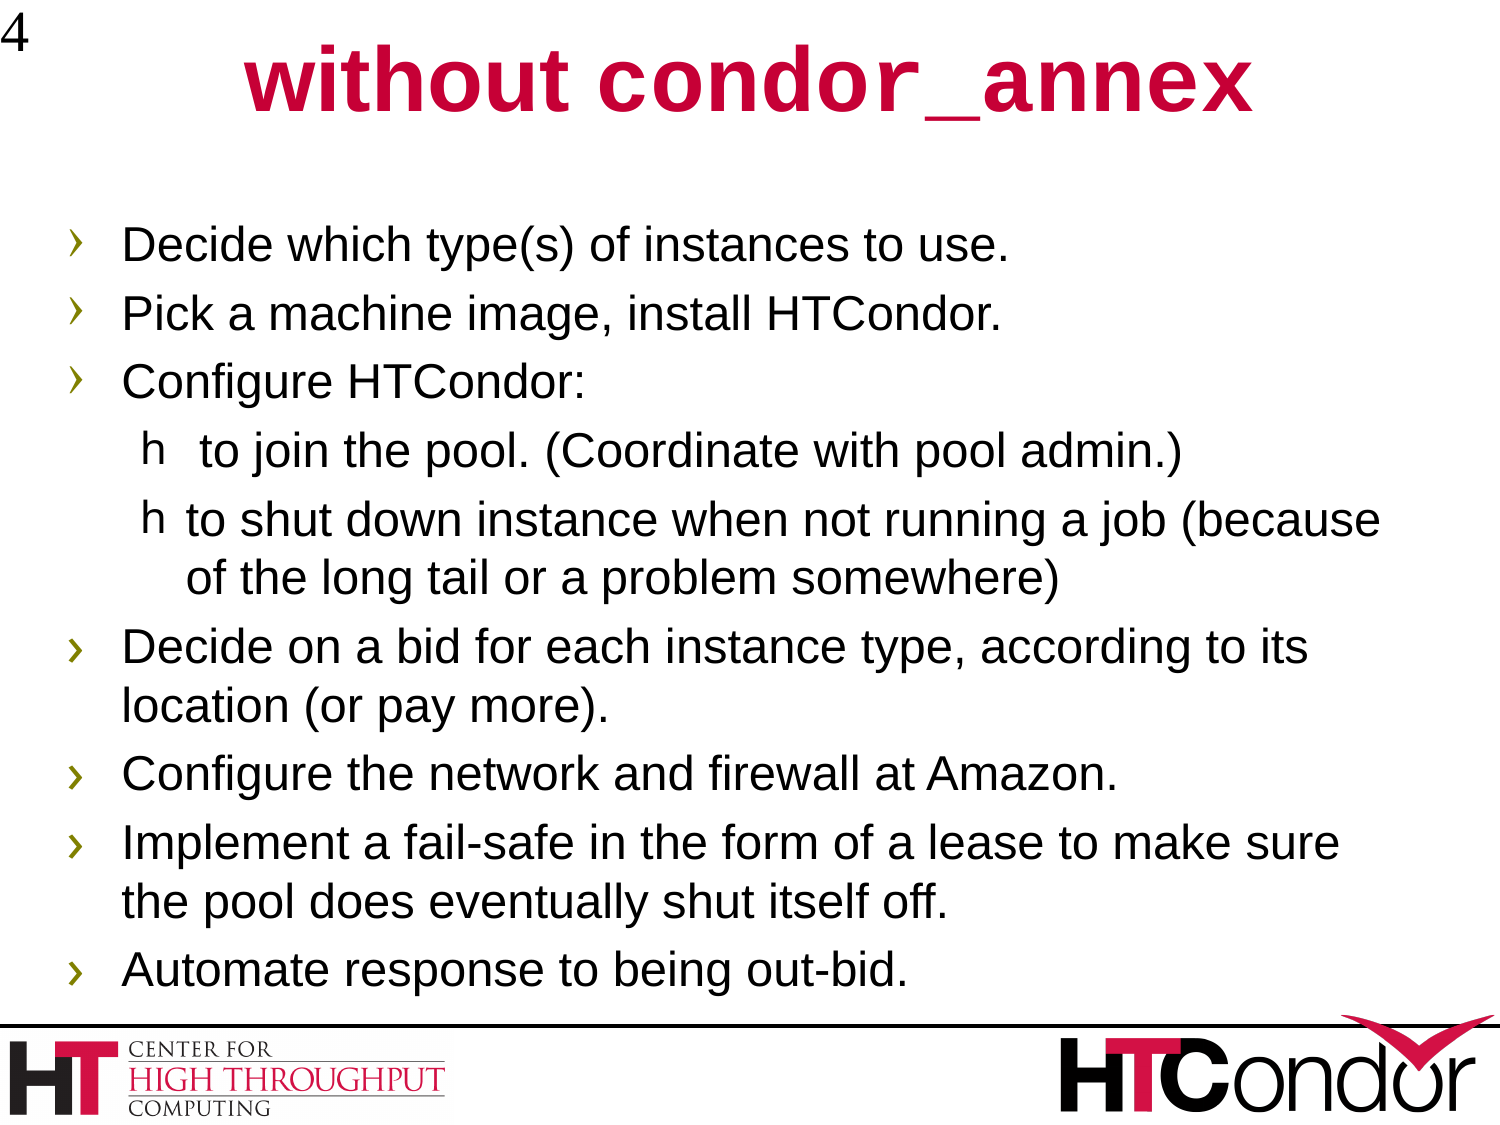

without condor_annex
# Decide which type(s) of instances to use.
Pick a machine image, install HTCondor.
Configure HTCondor:
 to join the pool. (Coordinate with pool admin.)
to shut down instance when not running a job (because of the long tail or a problem somewhere)
Decide on a bid for each instance type, according to its location (or pay more).
Configure the network and firewall at Amazon.
Implement a fail-safe in the form of a lease to make sure the pool does eventually shut itself off.
Automate response to being out-bid.